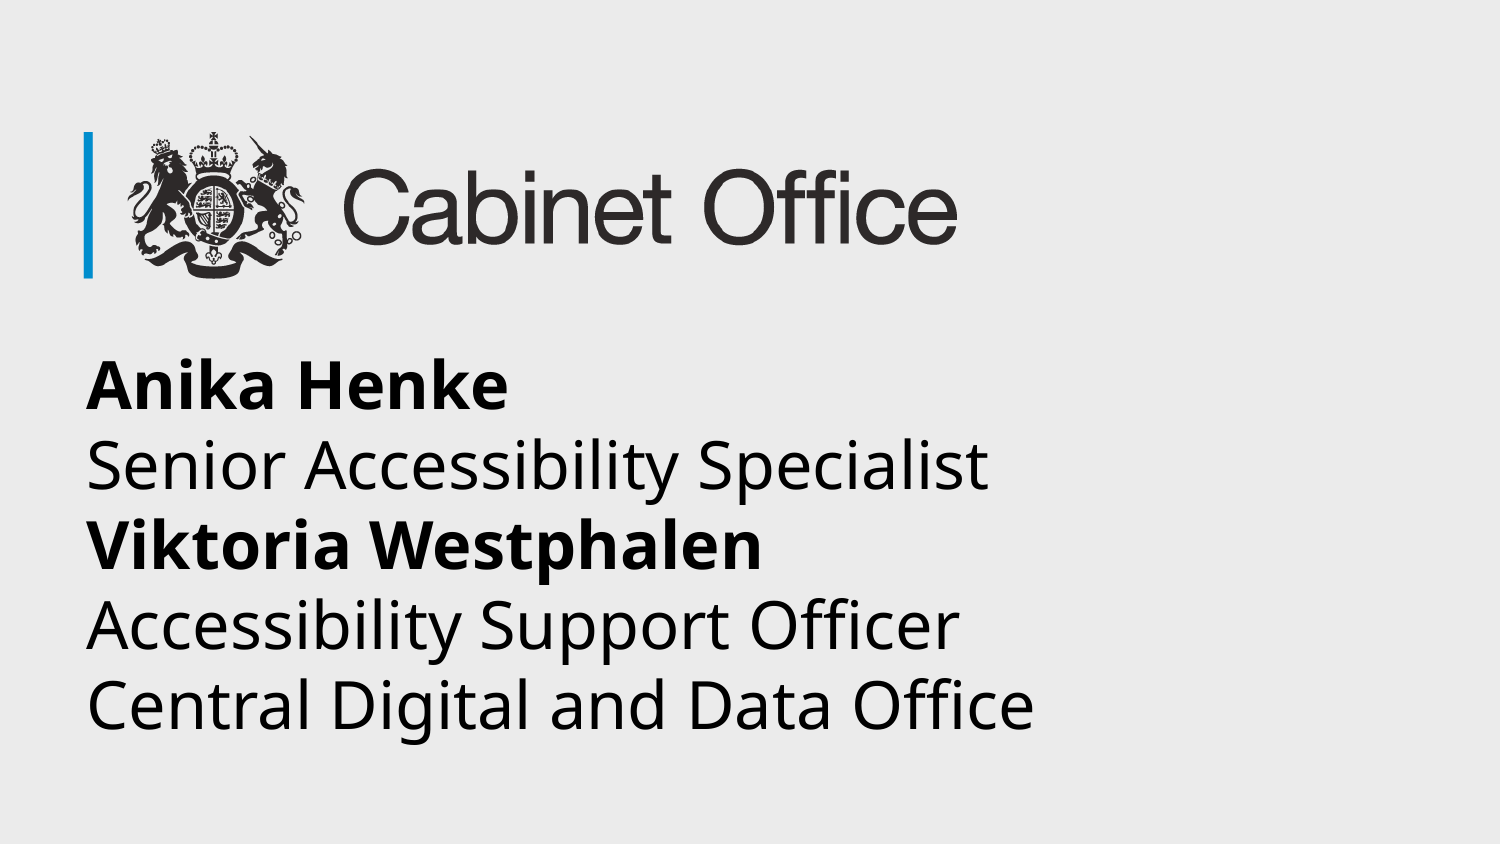

# Anika Henke Senior Accessibility Specialist Viktoria Westphalen Accessibility Support Officer Central Digital and Data Office